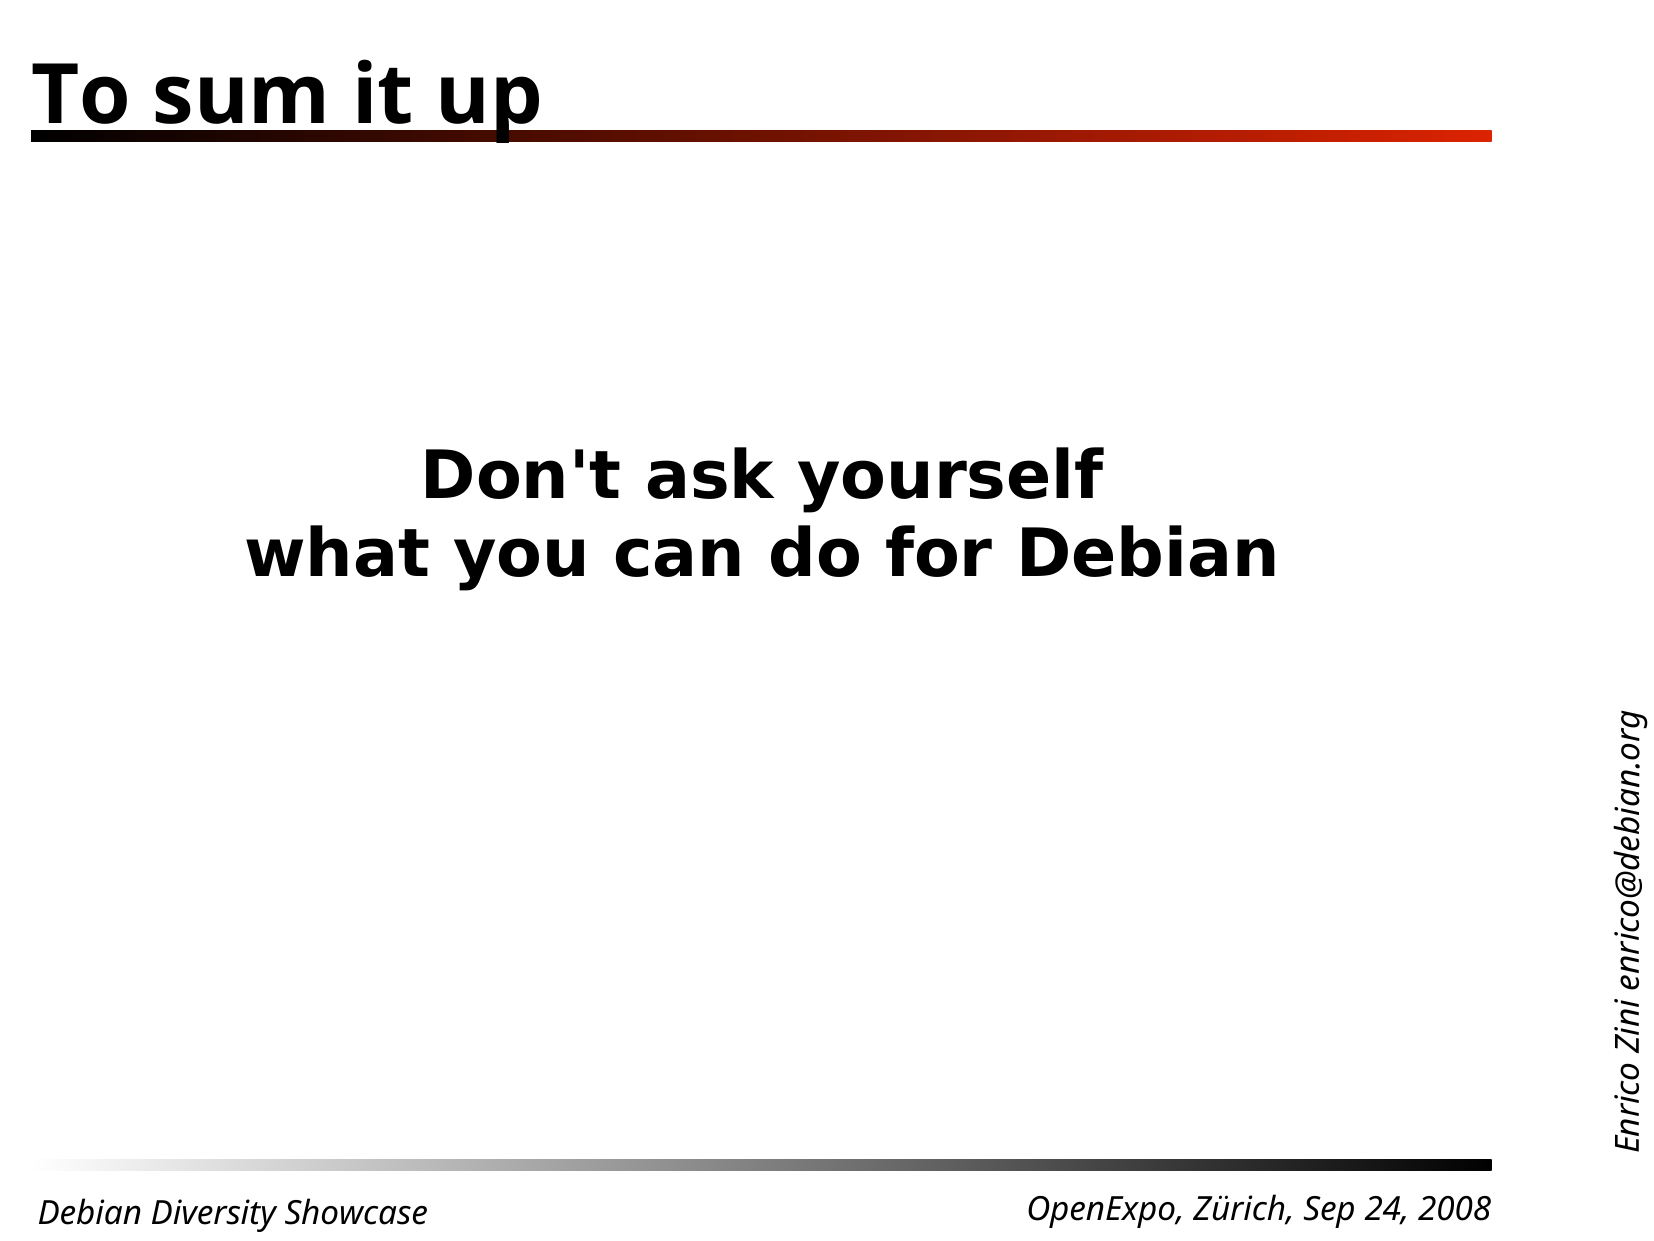

To sum it up
Don't ask yourself
what you can do for Debian